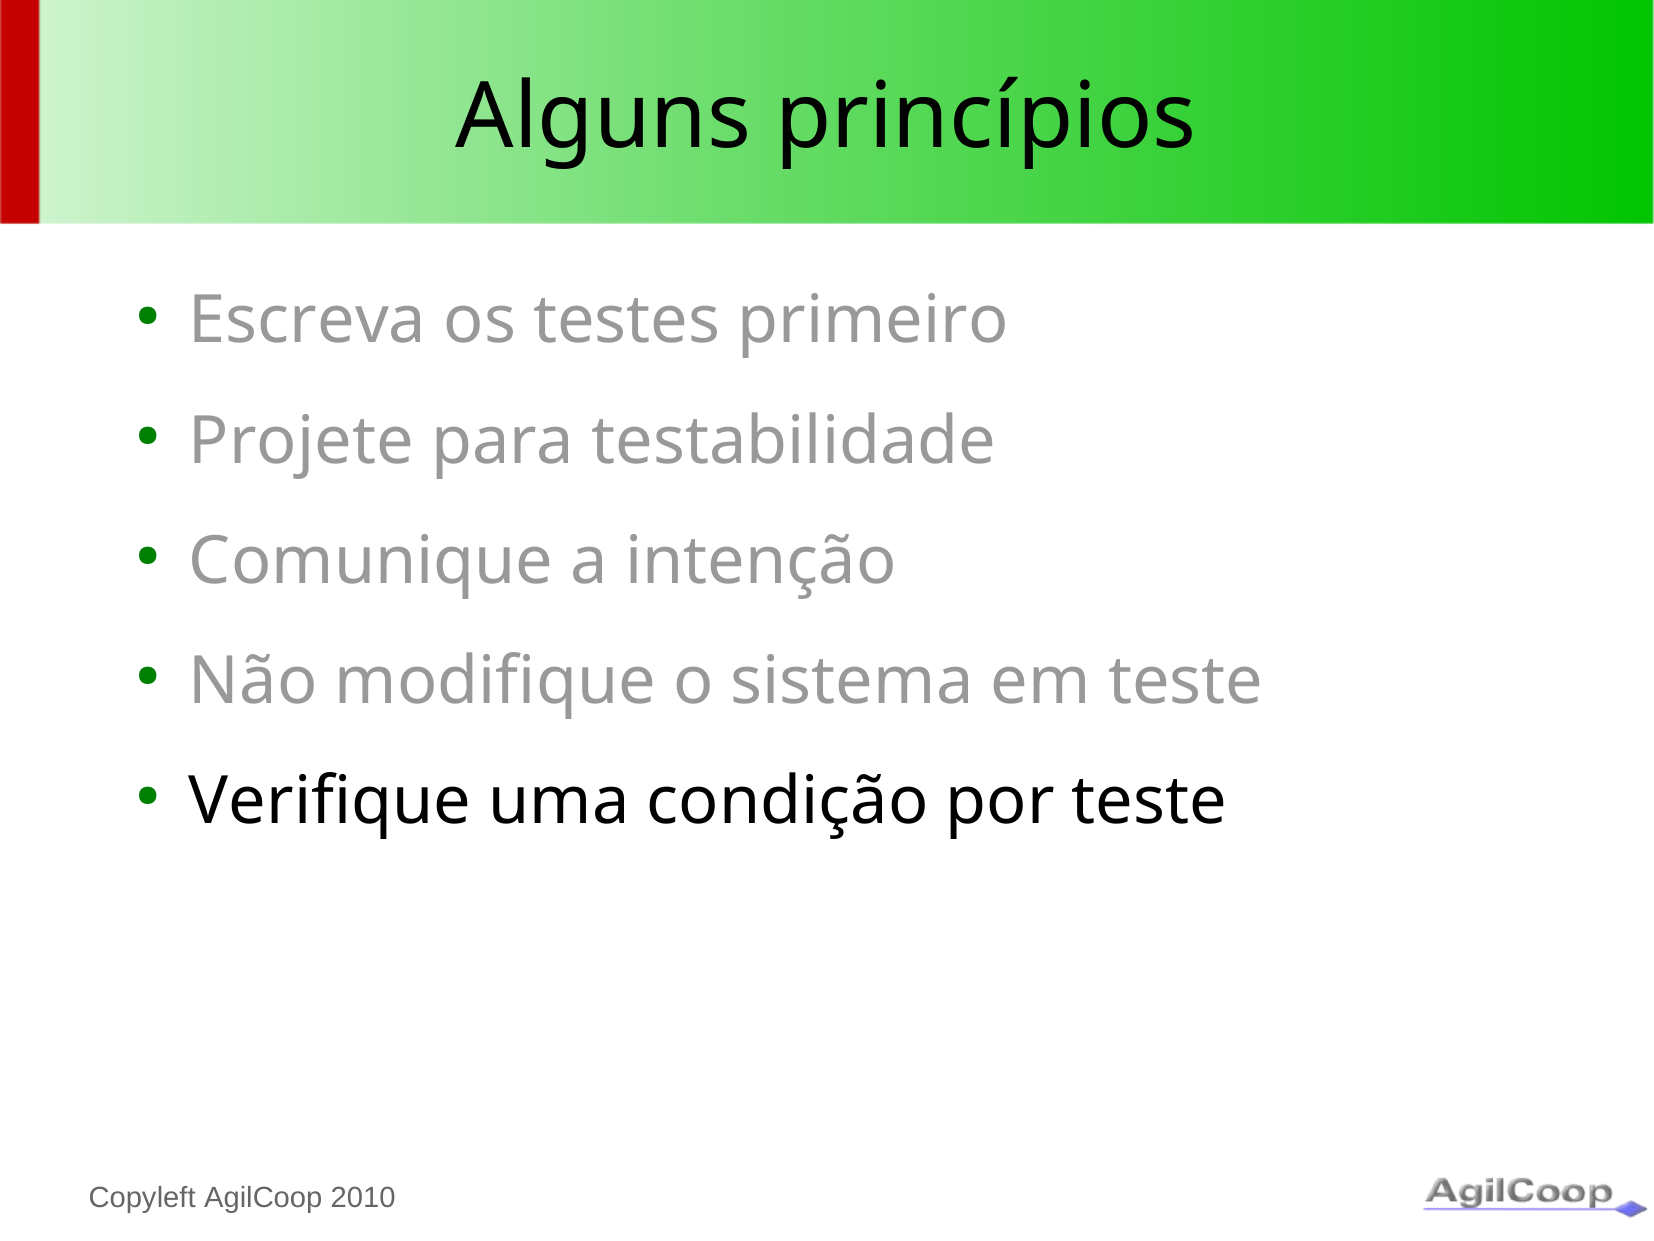

# Alguns princípios
Escreva os testes primeiro
Projete para testabilidade
Comunique a intenção
Não modifique o sistema em teste
Verifique uma condição por teste
Copyleft AgilCoop 2010